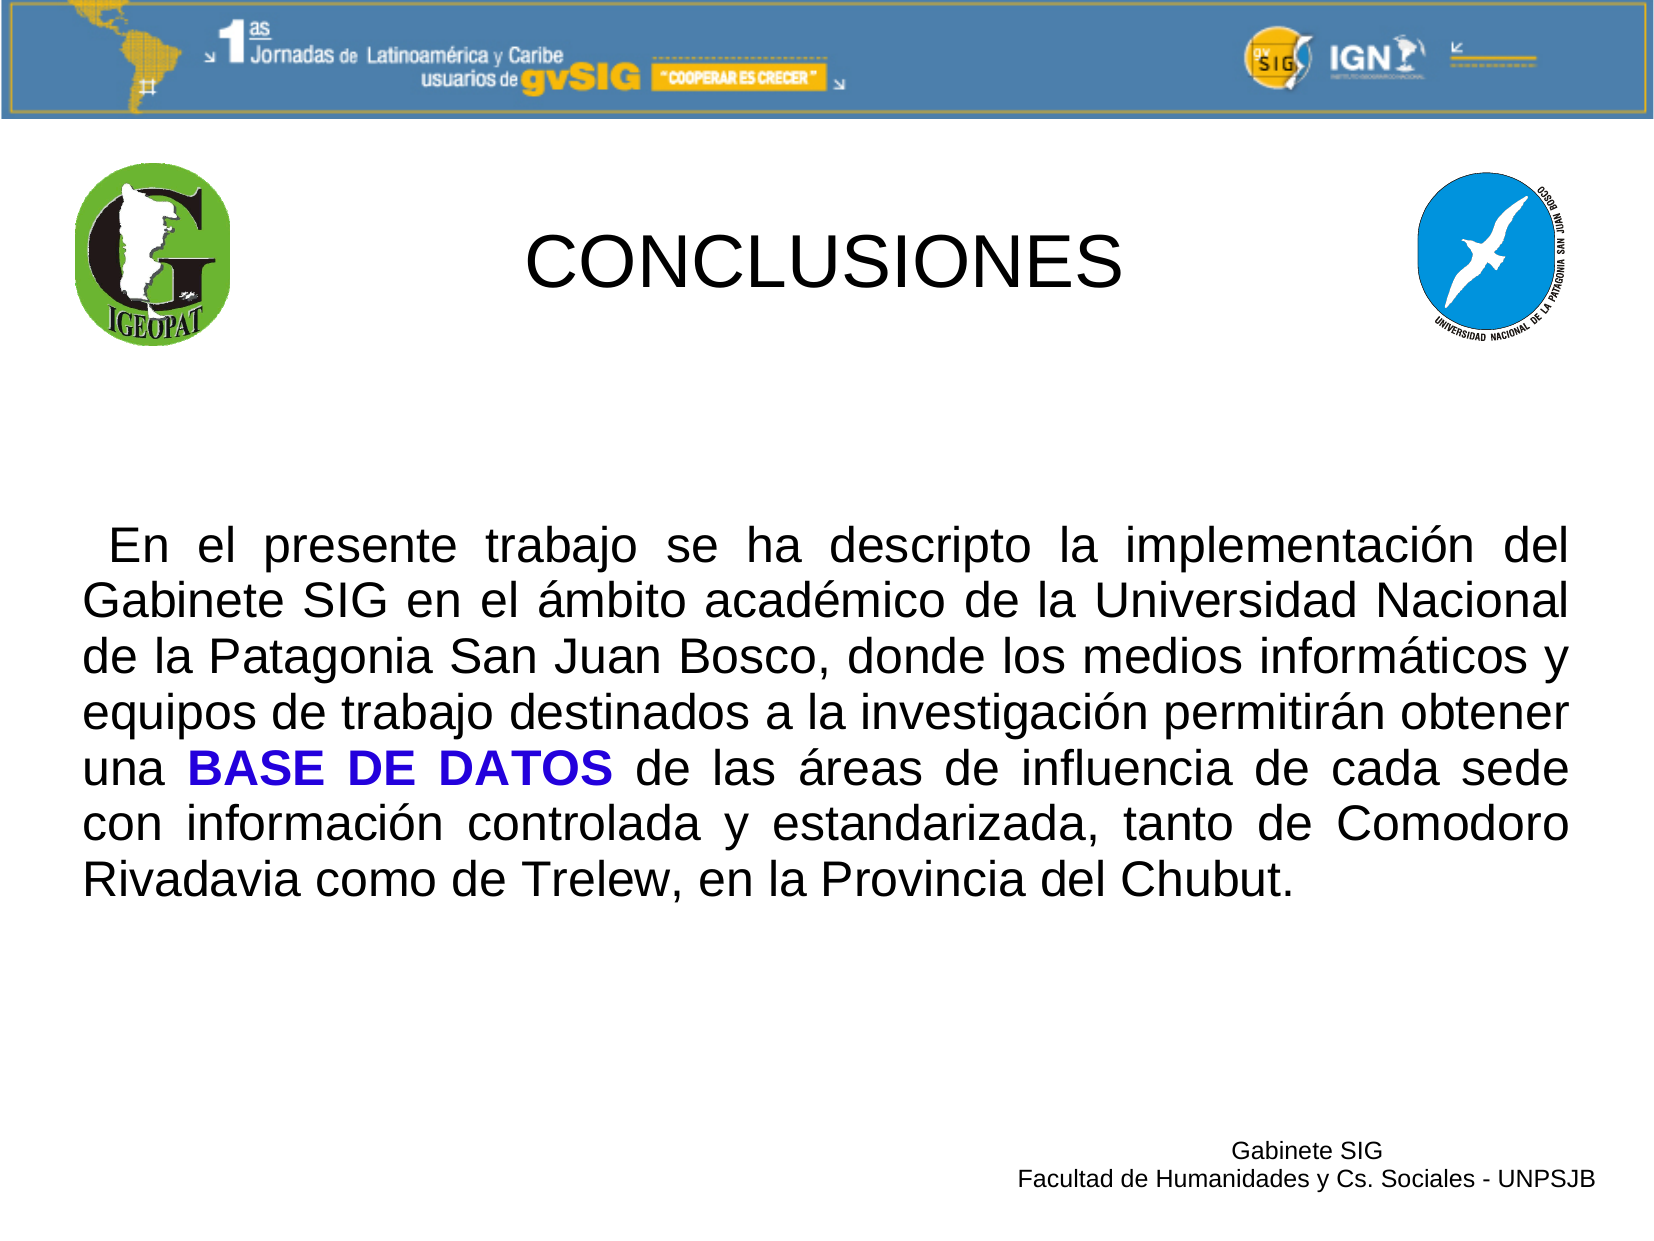

# CONCLUSIONES
 En el presente trabajo se ha descripto la implementación del Gabinete SIG en el ámbito académico de la Universidad Nacional de la Patagonia San Juan Bosco, donde los medios informáticos y equipos de trabajo destinados a la investigación permitirán obtener una BASE DE DATOS de las áreas de influencia de cada sede con información controlada y estandarizada, tanto de Comodoro Rivadavia como de Trelew, en la Provincia del Chubut.
Gabinete SIG
Facultad de Humanidades y Cs. Sociales - UNPSJB